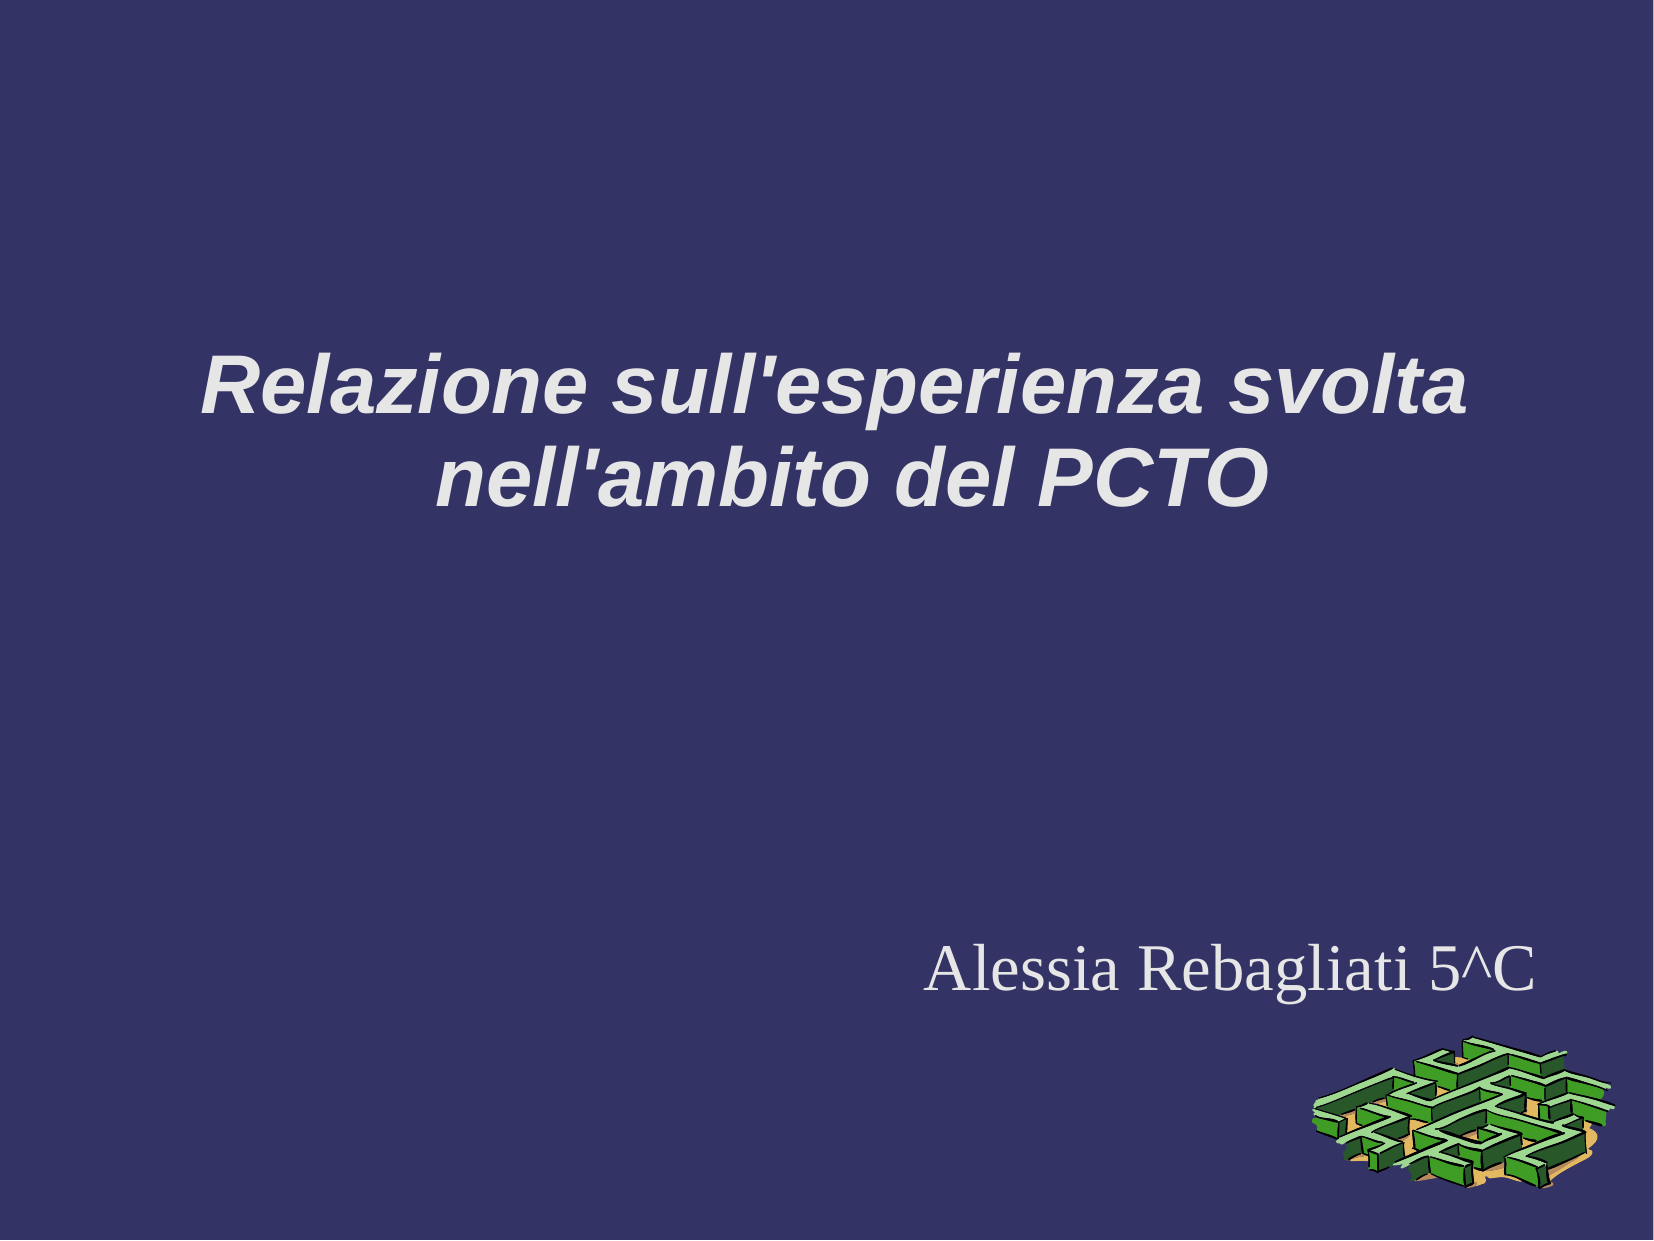

# Relazione sull'esperienza svolta nell'ambito del PCTO
 Alessia Rebagliati 5^C